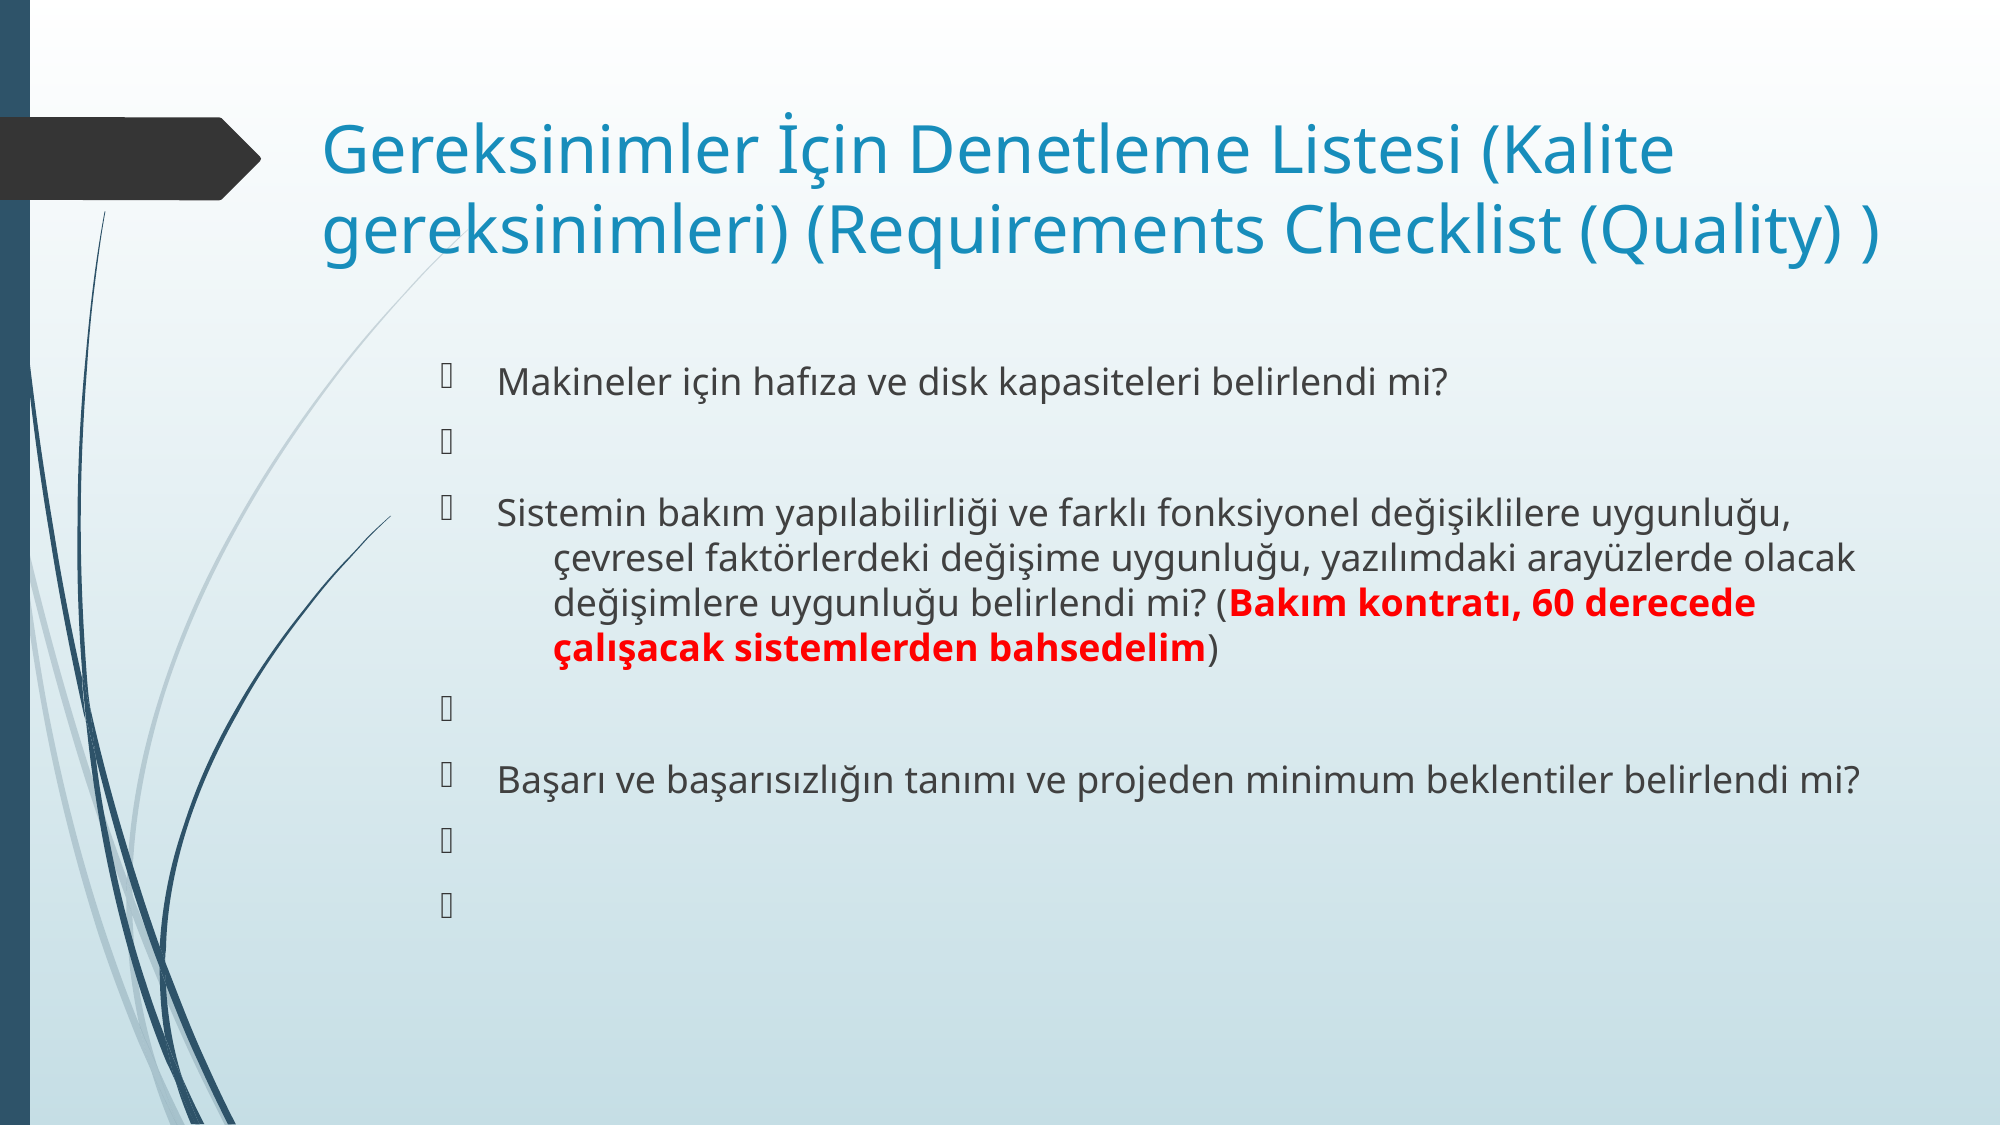

# Gereksinimler İçin Denetleme Listesi (Kalite gereksinimleri) (Requirements Checklist (Quality) )
Makineler için hafıza ve disk kapasiteleri belirlendi mi?
Sistemin bakım yapılabilirliği ve farklı fonksiyonel değişiklilere uygunluğu, çevresel faktörlerdeki değişime uygunluğu, yazılımdaki arayüzlerde olacak değişimlere uygunluğu belirlendi mi? (Bakım kontratı, 60 derecede çalışacak sistemlerden bahsedelim)
Başarı ve başarısızlığın tanımı ve projeden minimum beklentiler belirlendi mi?